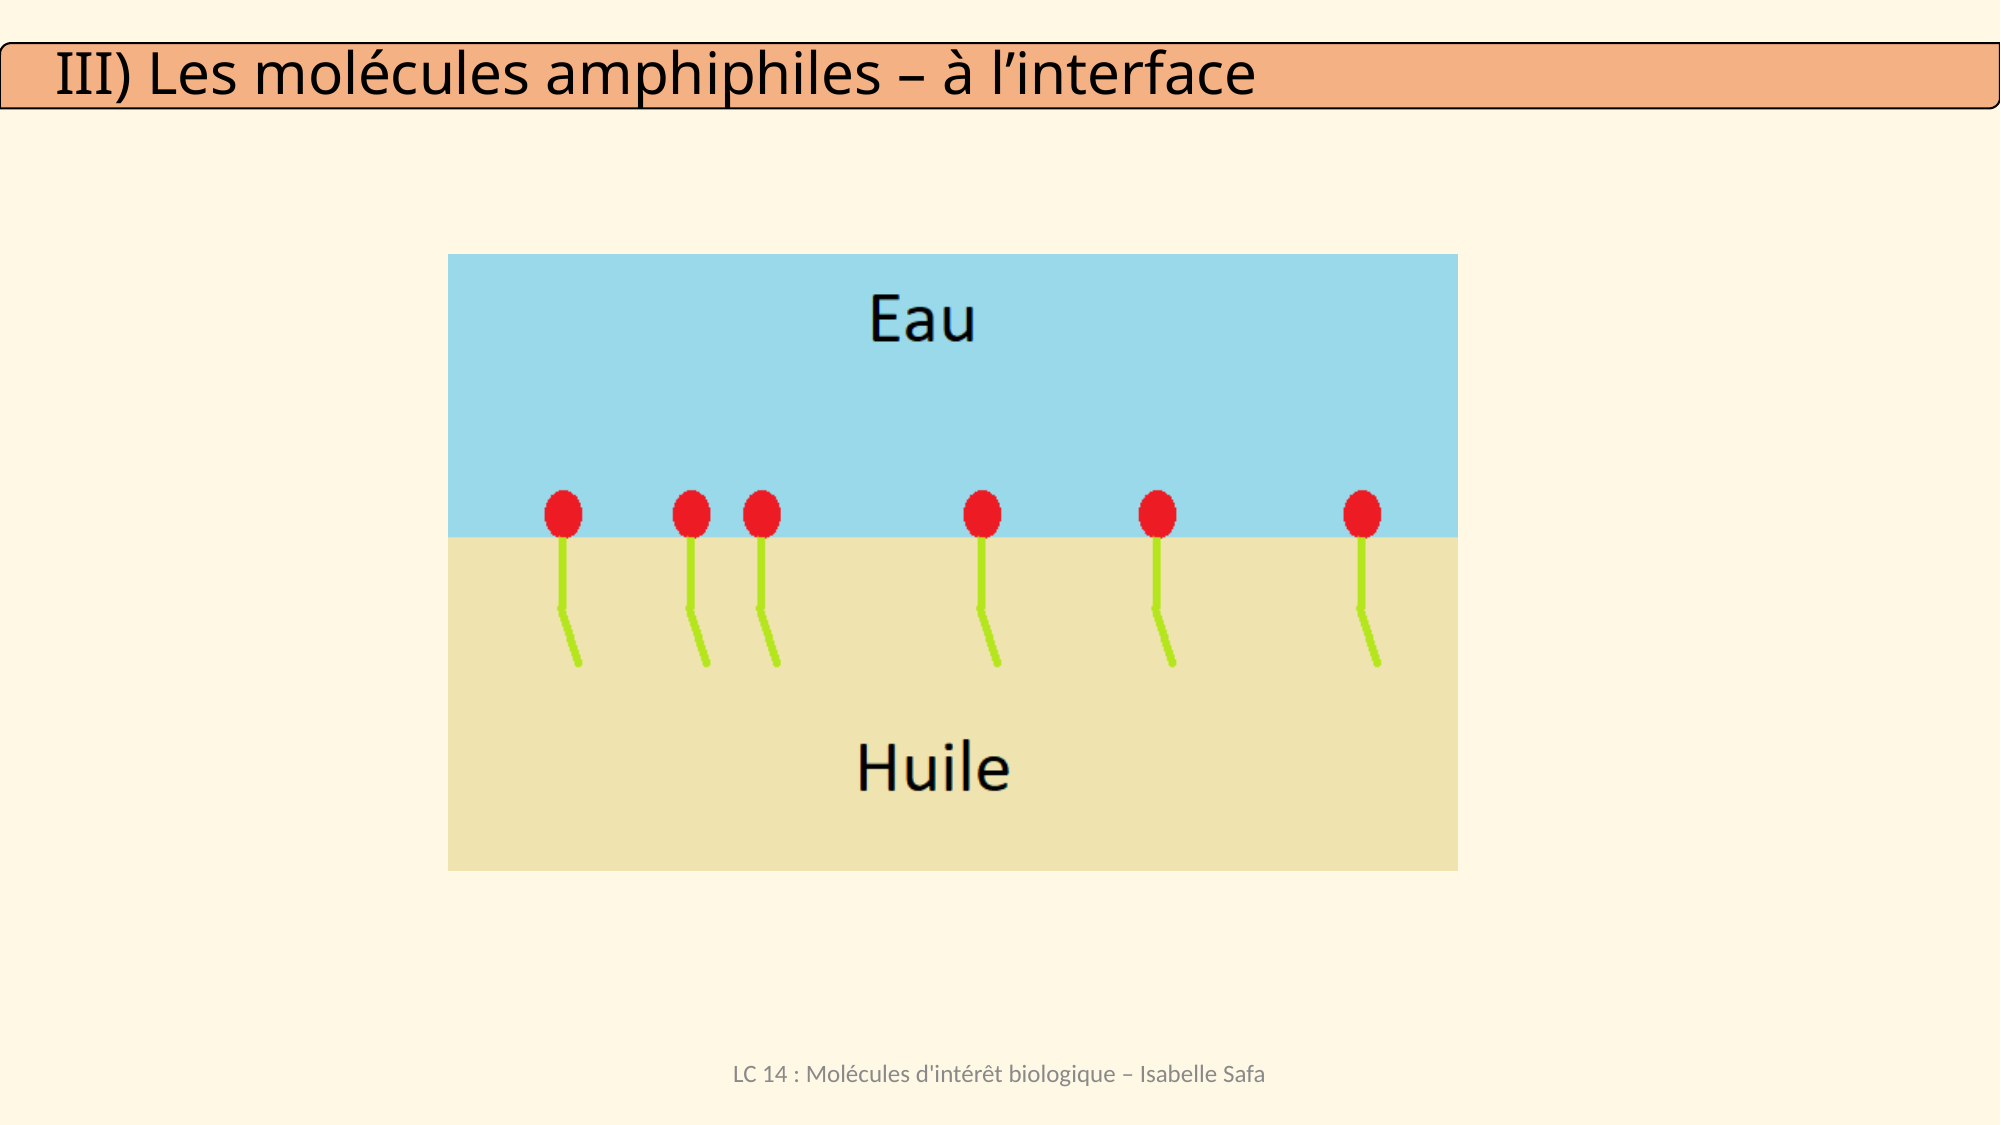

# III) Les molécules amphiphiles – à l’interface
LC 14 : Molécules d'intérêt biologique – Isabelle Safa